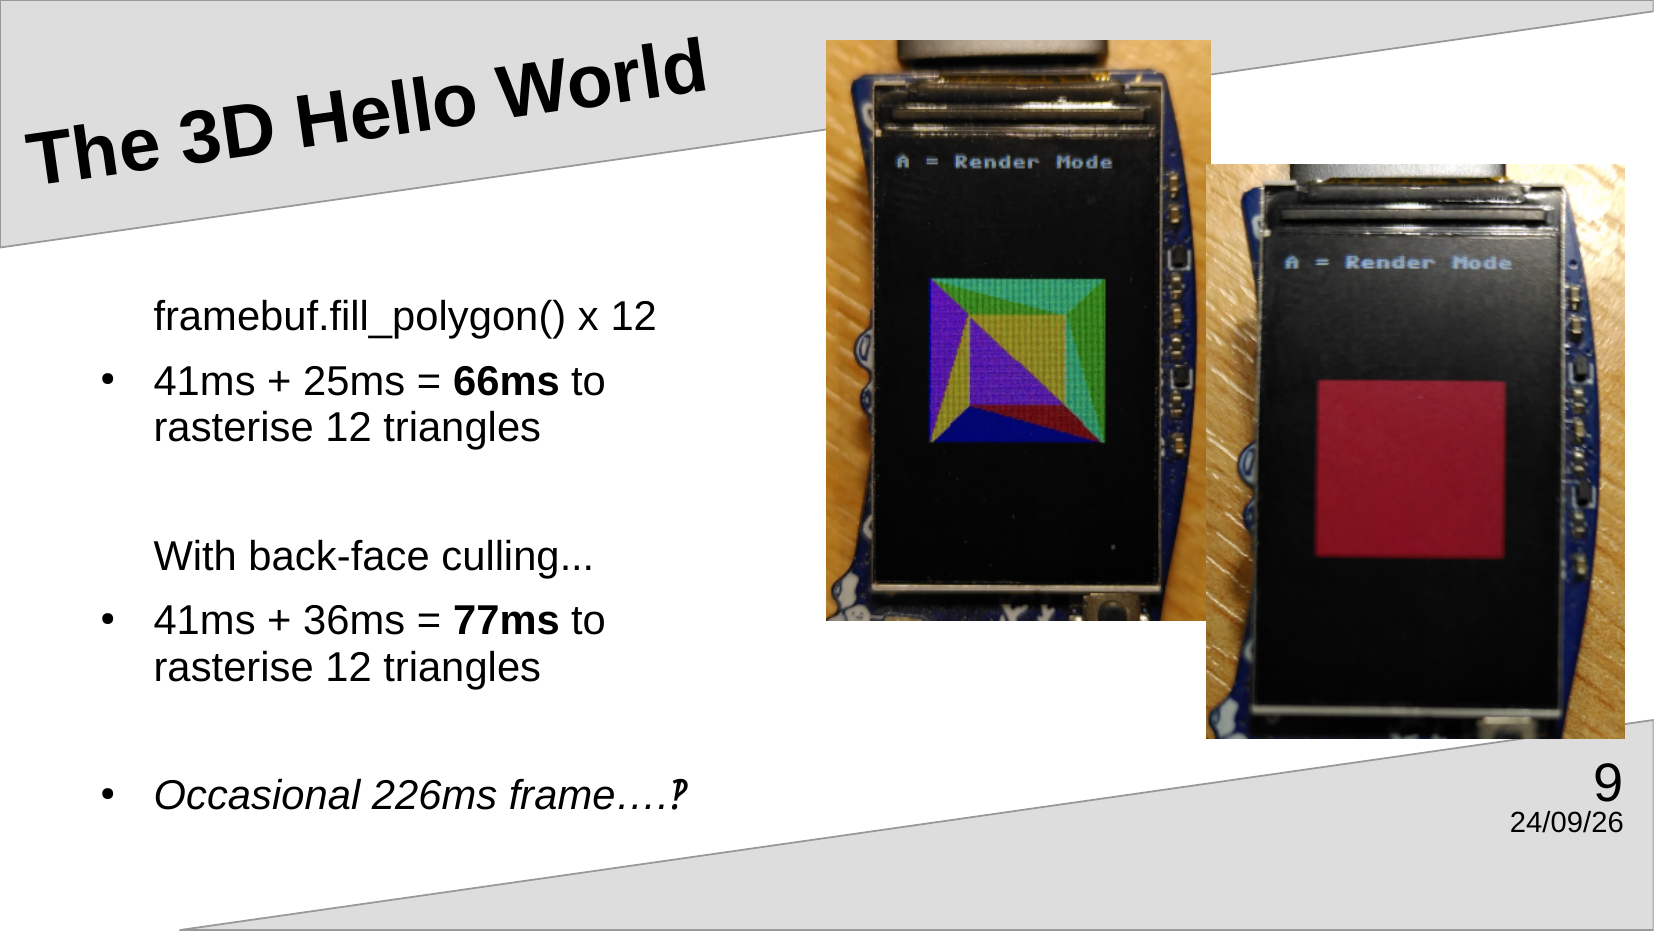

The 3D Hello World
# framebuf.fill_polygon() x 12
41ms + 25ms = 66ms to rasterise 12 triangles
With back-face culling...
41ms + 36ms = 77ms to rasterise 12 triangles
Occasional 226ms frame….‽
9